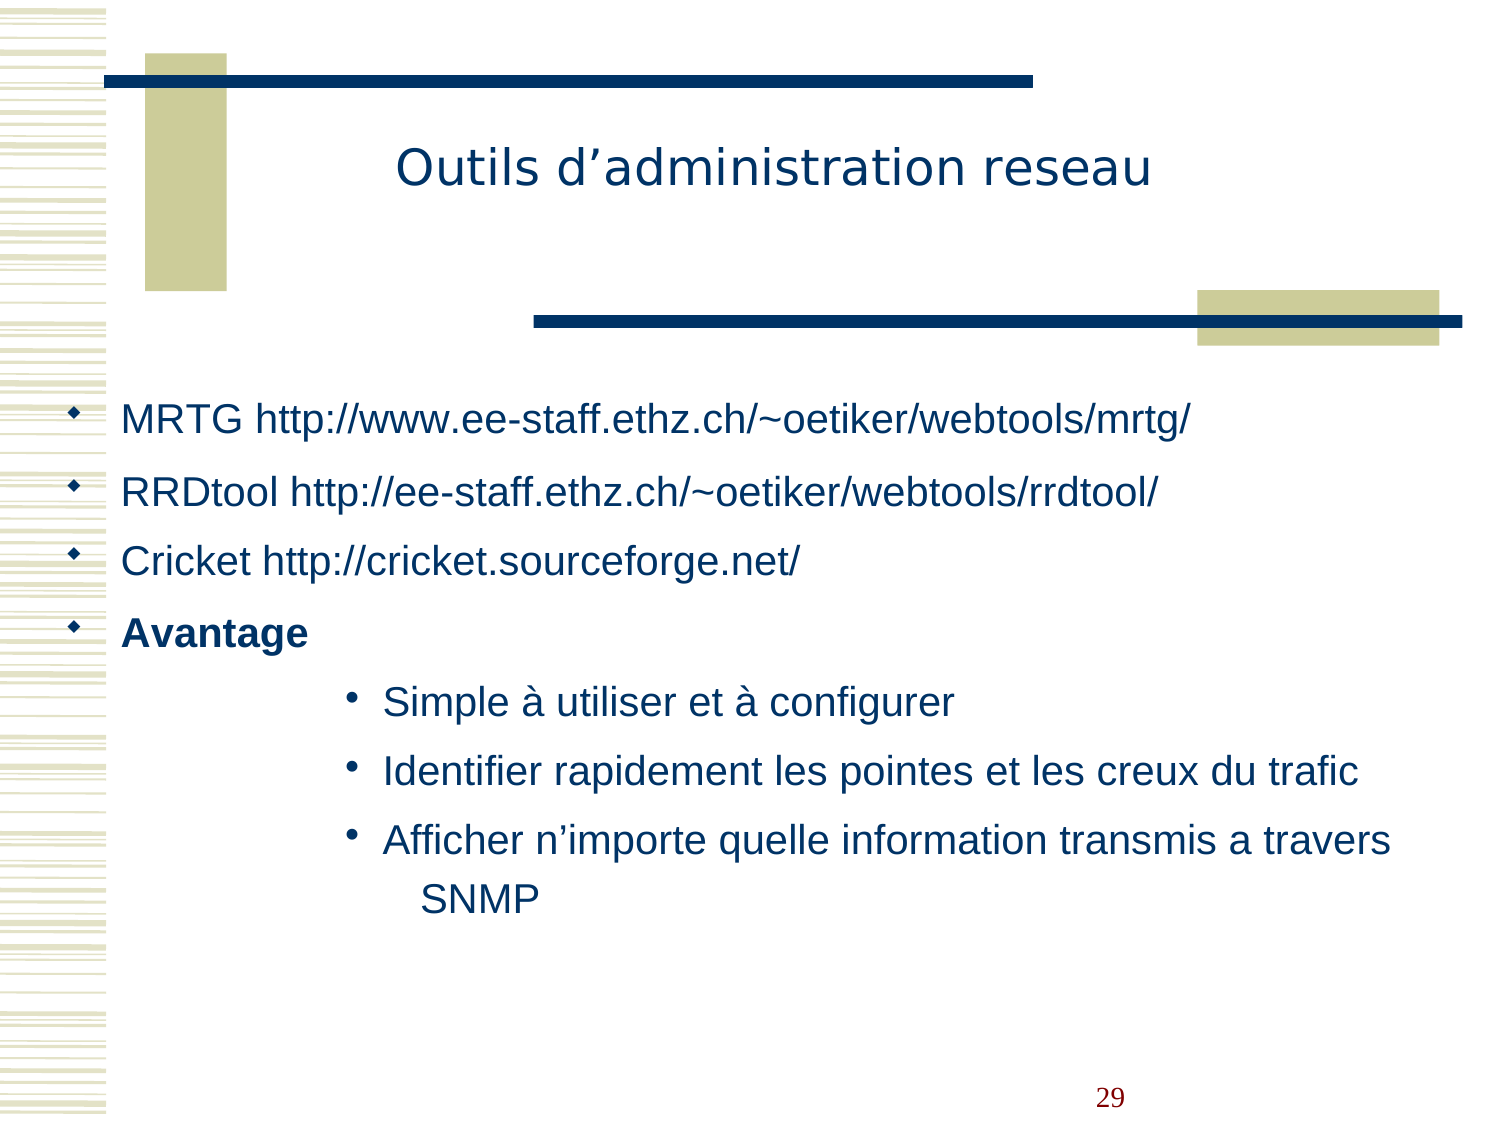

# Outils d’administration reseau
MRTG http://www.ee-staff.ethz.ch/~oetiker/webtools/mrtg/
RRDtool http://ee-staff.ethz.ch/~oetiker/webtools/rrdtool/
Cricket http://cricket.sourceforge.net/
Avantage
Simple à utiliser et à configurer
Identifier rapidement les pointes et les creux du trafic
Afficher n’importe quelle information transmis a travers SNMP